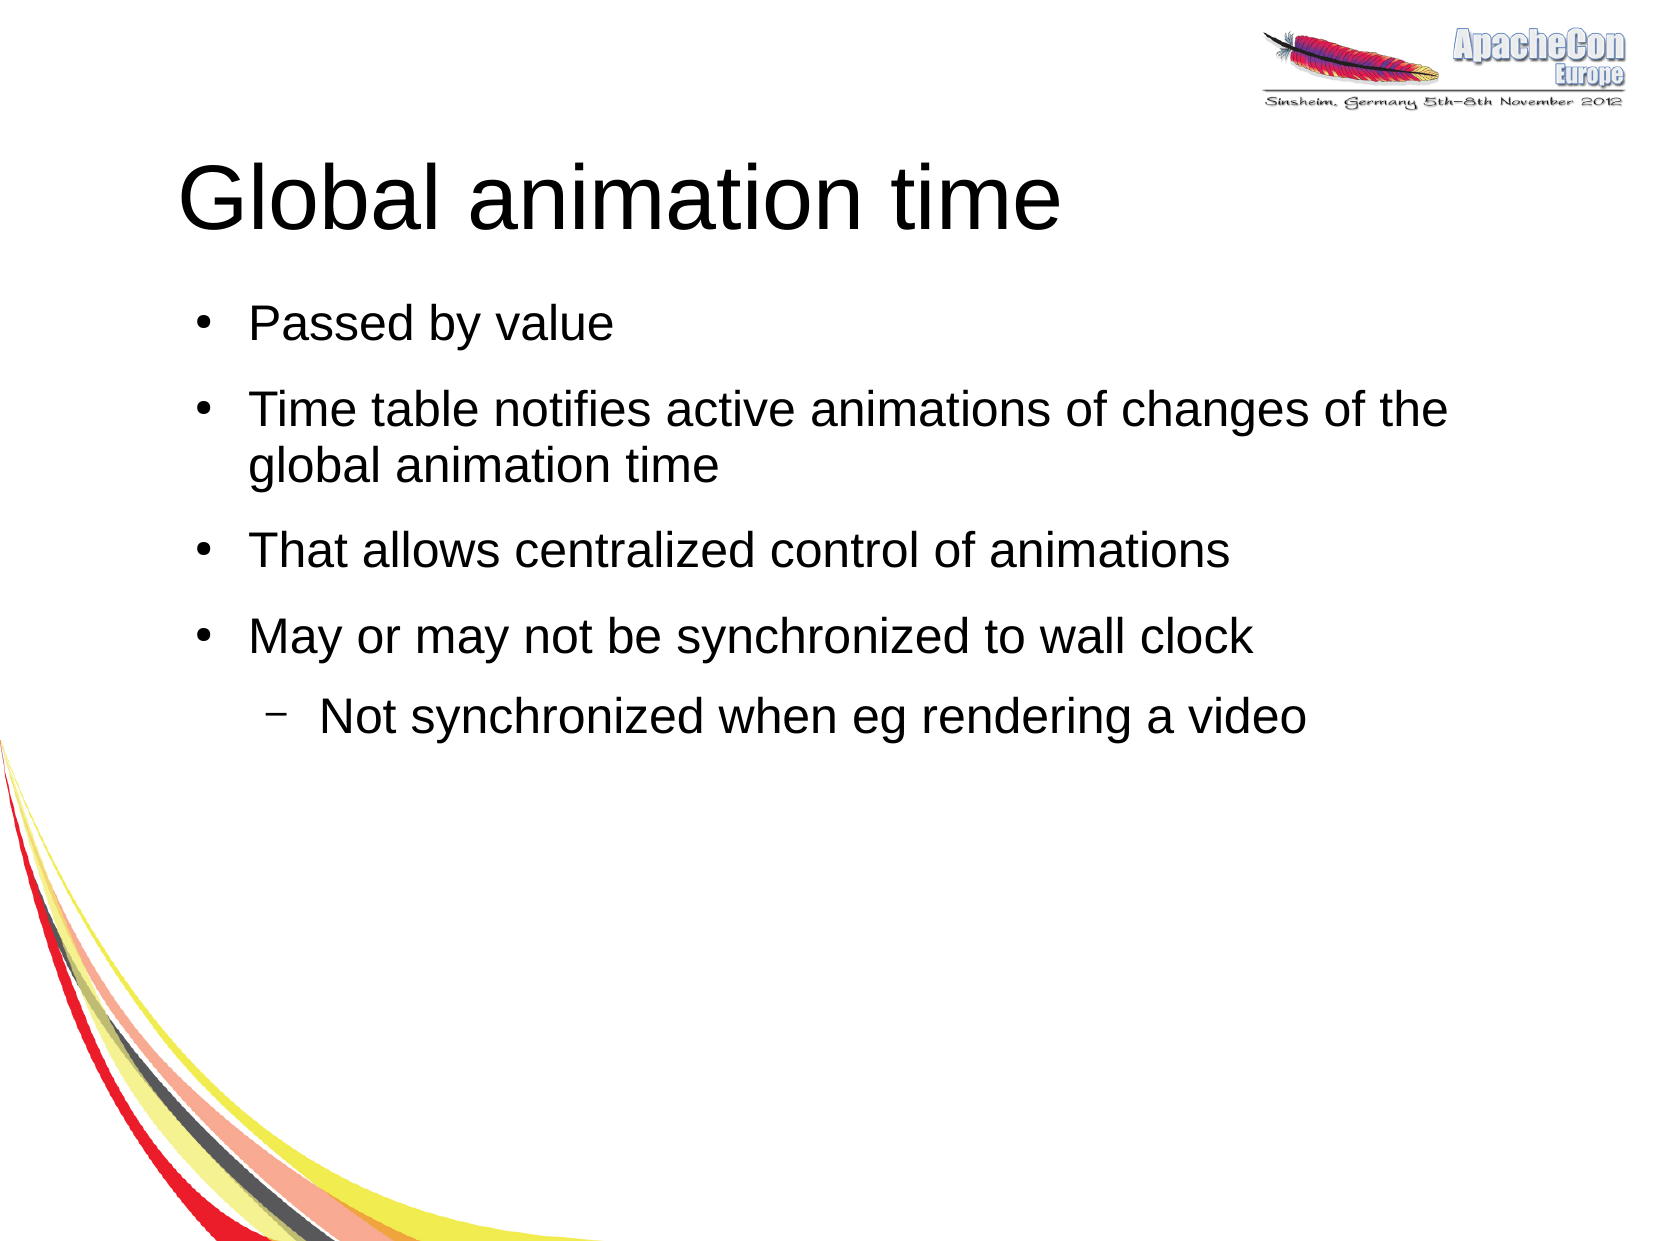

# Global animation time
Passed by value
Time table notifies active animations of changes of the global animation time
That allows centralized control of animations
May or may not be synchronized to wall clock
Not synchronized when eg rendering a video